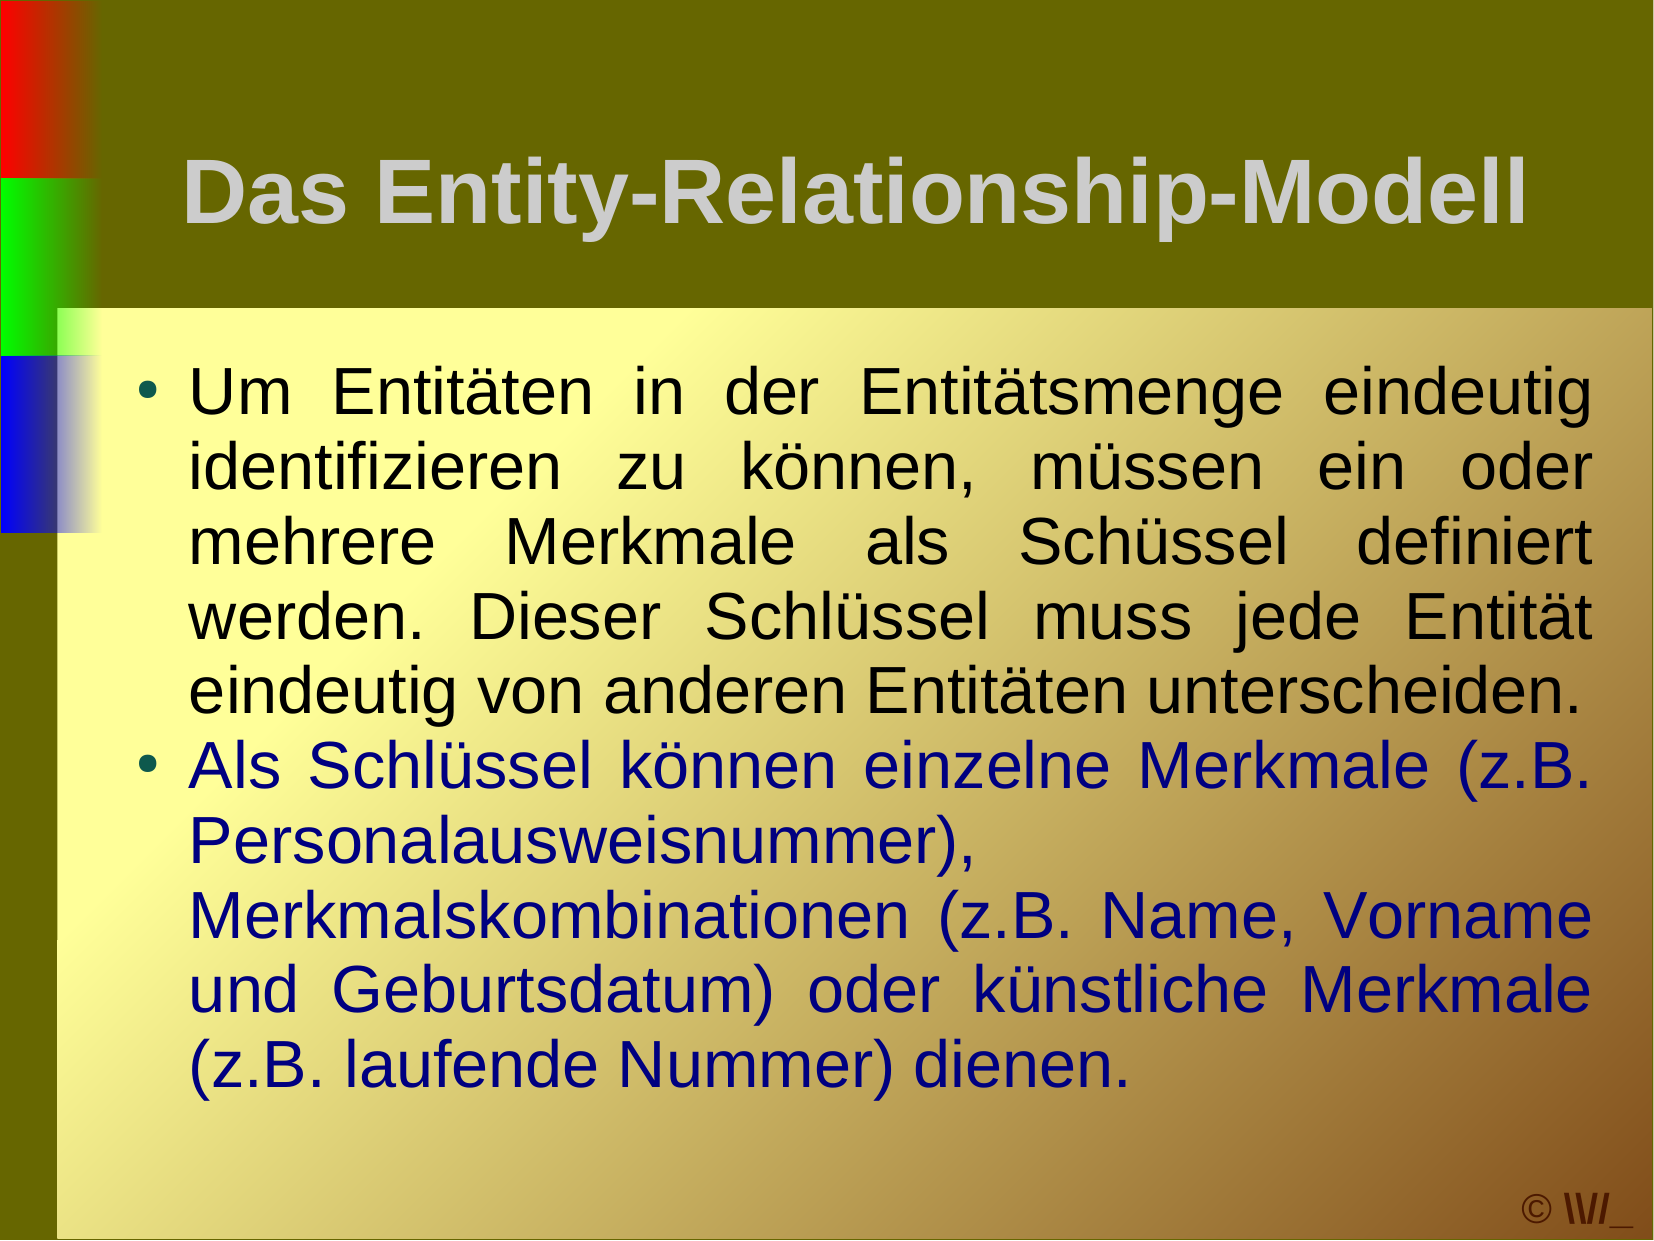

# Das Entity-Relationship-Modell
Um Entitäten in der Entitätsmenge eindeutig identifizieren zu können, müssen ein oder mehrere Merkmale als Schüssel definiert werden. Dieser Schlüssel muss jede Entität eindeutig von anderen Entitäten unterscheiden.
Als Schlüssel können einzelne Merkmale (z.B. Personalausweisnummer), Merkmalskombinationen (z.B. Name, Vorname und Geburtsdatum) oder künstliche Merkmale (z.B. laufende Nummer) dienen.